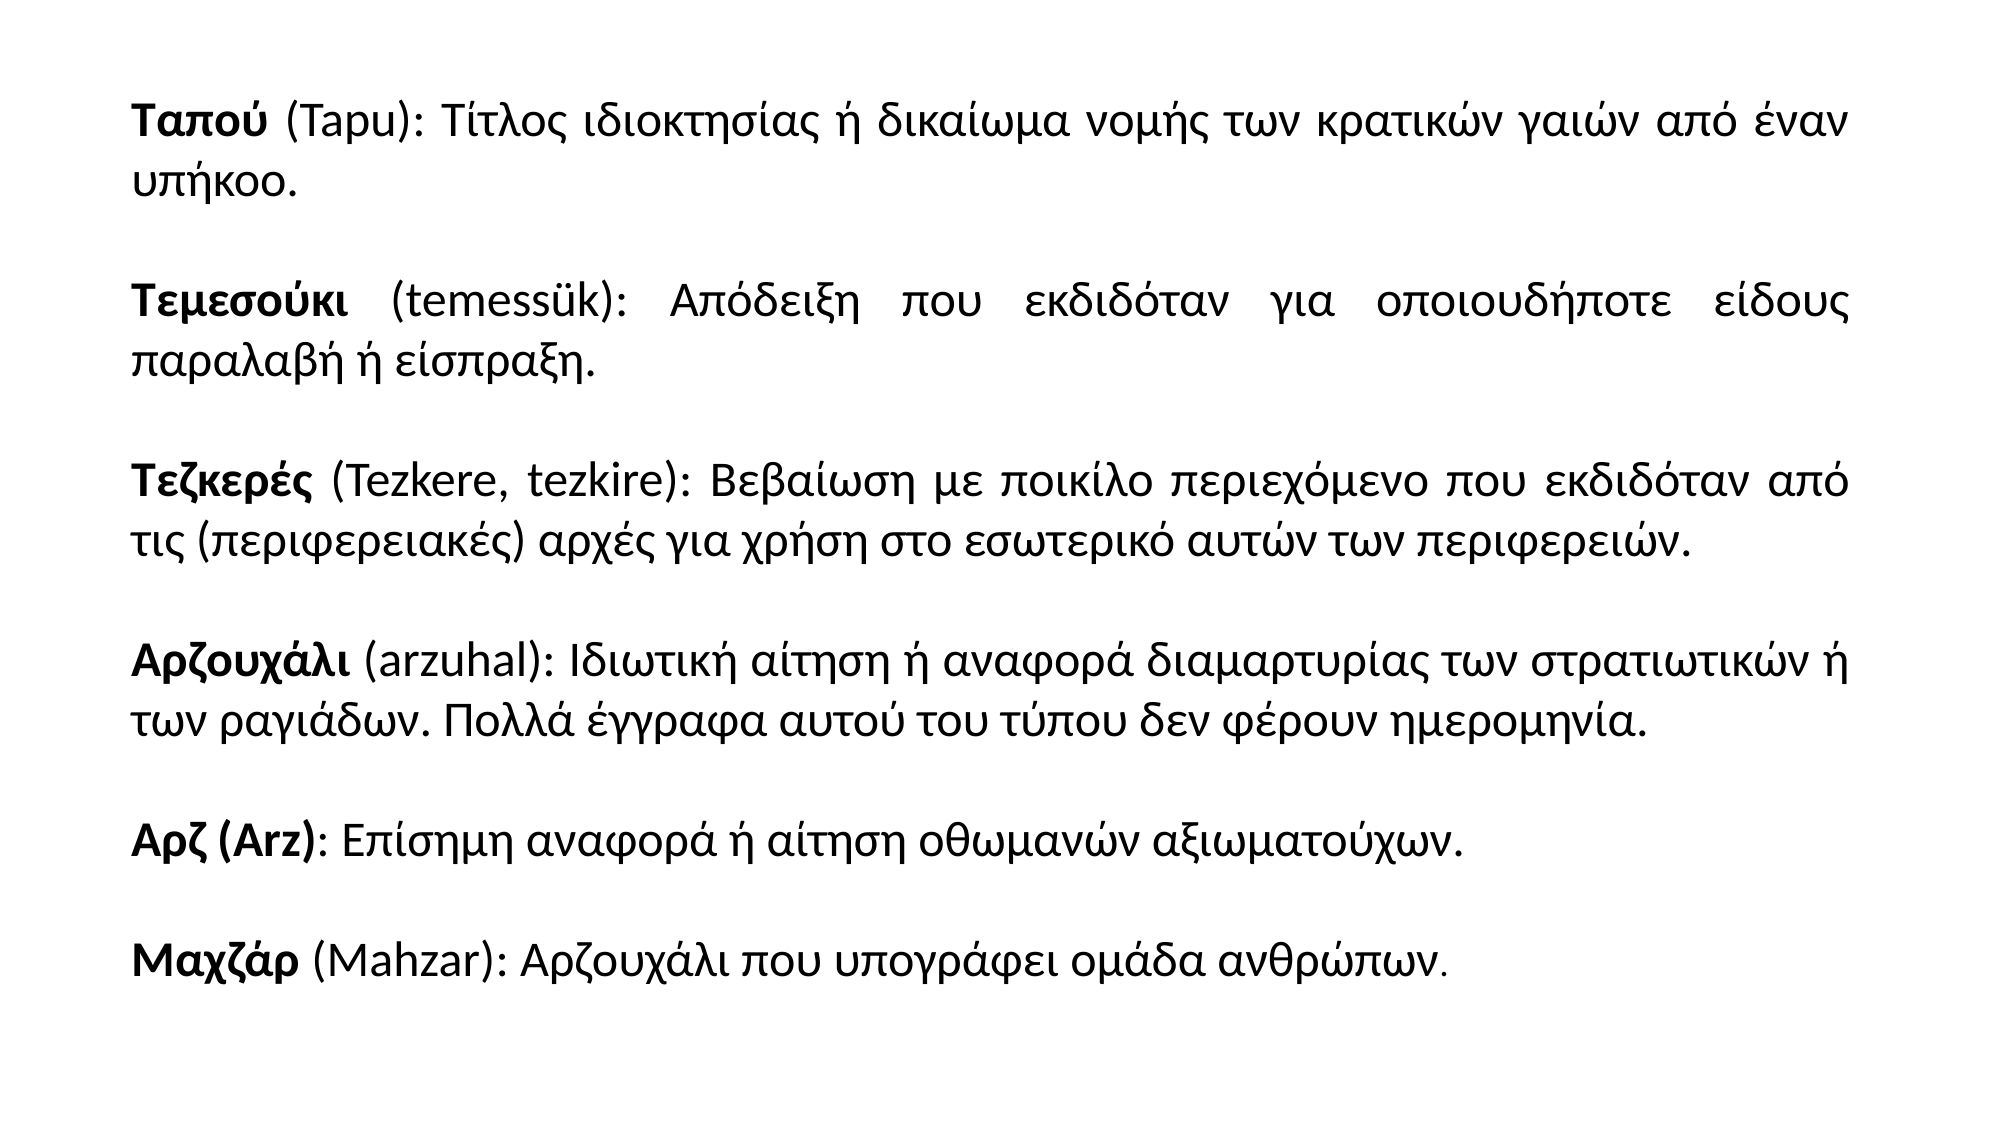

Ταπού (Tapu): Τίτλος ιδιοκτησίας ή δικαίωμα νομής των κρατικών γαιών από έναν υπήκοο.
Τεμεσούκι (temessük): Απόδειξη που εκδιδόταν για οποιουδήποτε είδους παραλαβή ή είσπραξη.
Τεζκερές (Tezkere, tezkire): Βεβαίωση με ποικίλο περιεχόμενο που εκδιδόταν από τις (περιφερειακές) αρχές για χρήση στο εσωτερικό αυτών των περιφερειών.
Αρζουχάλι (arzuhal): Ιδιωτική αίτηση ή αναφορά διαμαρτυρίας των στρατιωτικών ή των ραγιάδων. Πολλά έγγραφα αυτού του τύπου δεν φέρουν ημερομηνία.
Αρζ (Arz): Επίσημη αναφορά ή αίτηση οθωμανών αξιωματούχων.
Μαχζάρ (Mahzar): Αρζουχάλι που υπογράφει ομάδα ανθρώπων.